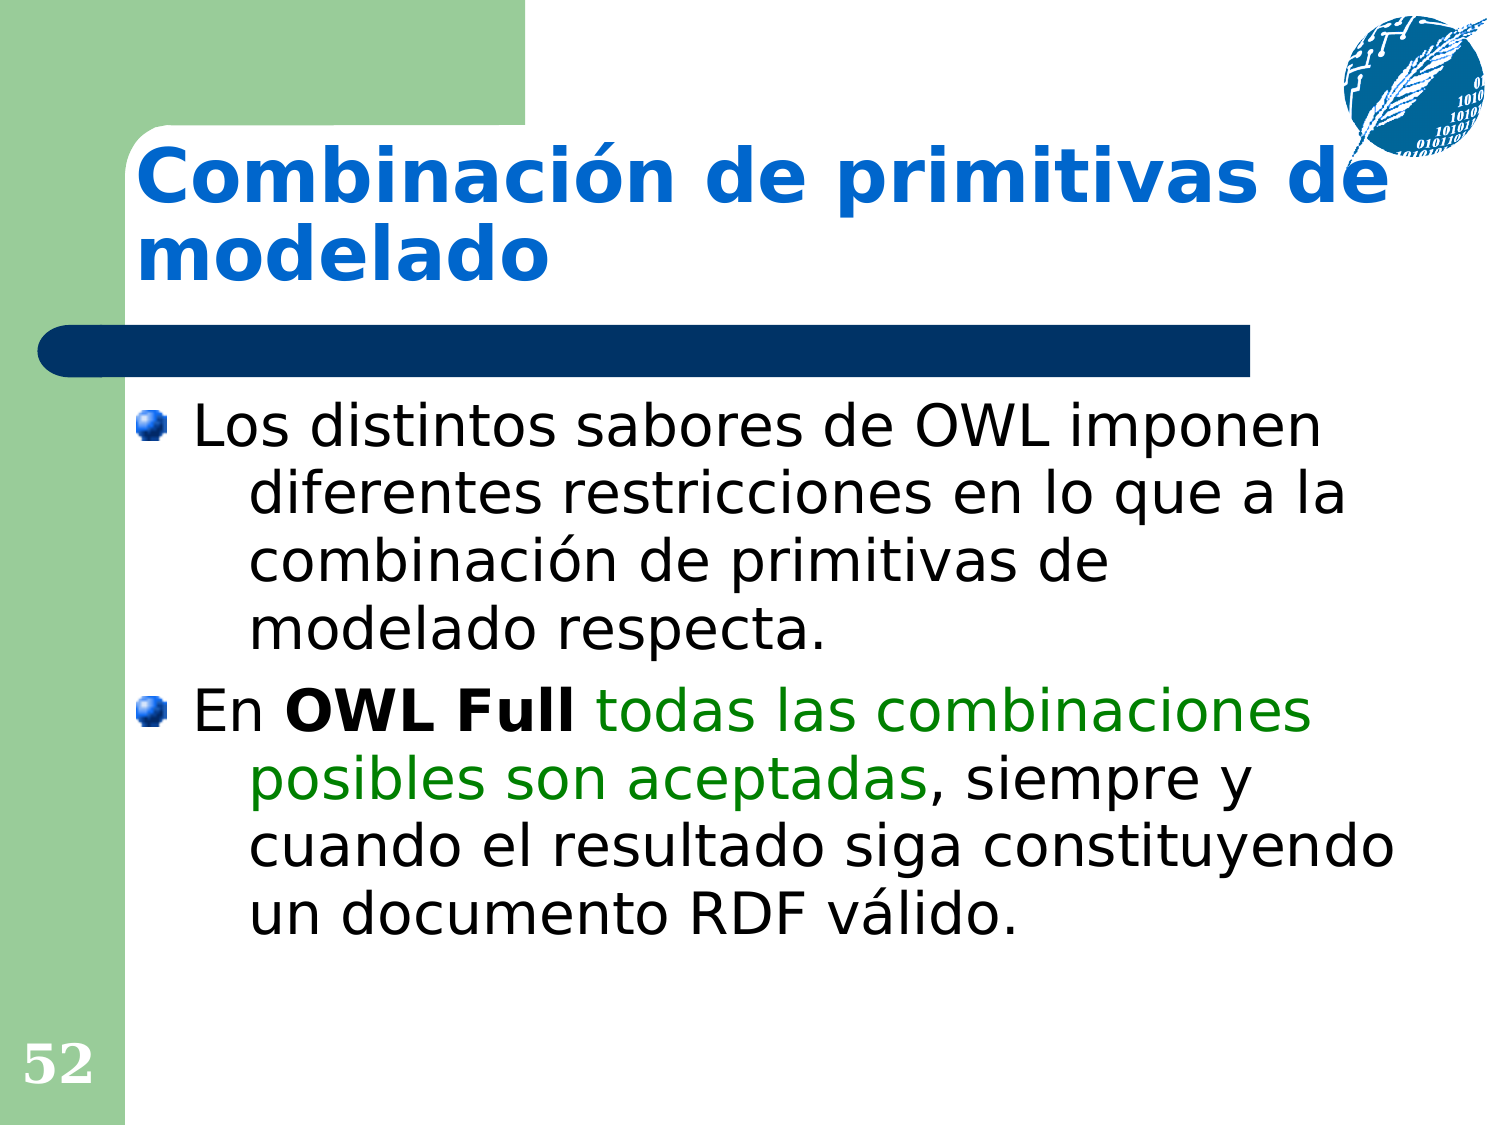

# Combinación de primitivas de modelado
Los distintos sabores de OWL imponen diferentes restricciones en lo que a la combinación de primitivas de modelado respecta.
En OWL Full todas las combinaciones posibles son aceptadas, siempre y cuando el resultado siga constituyendo un documento RDF válido.
52